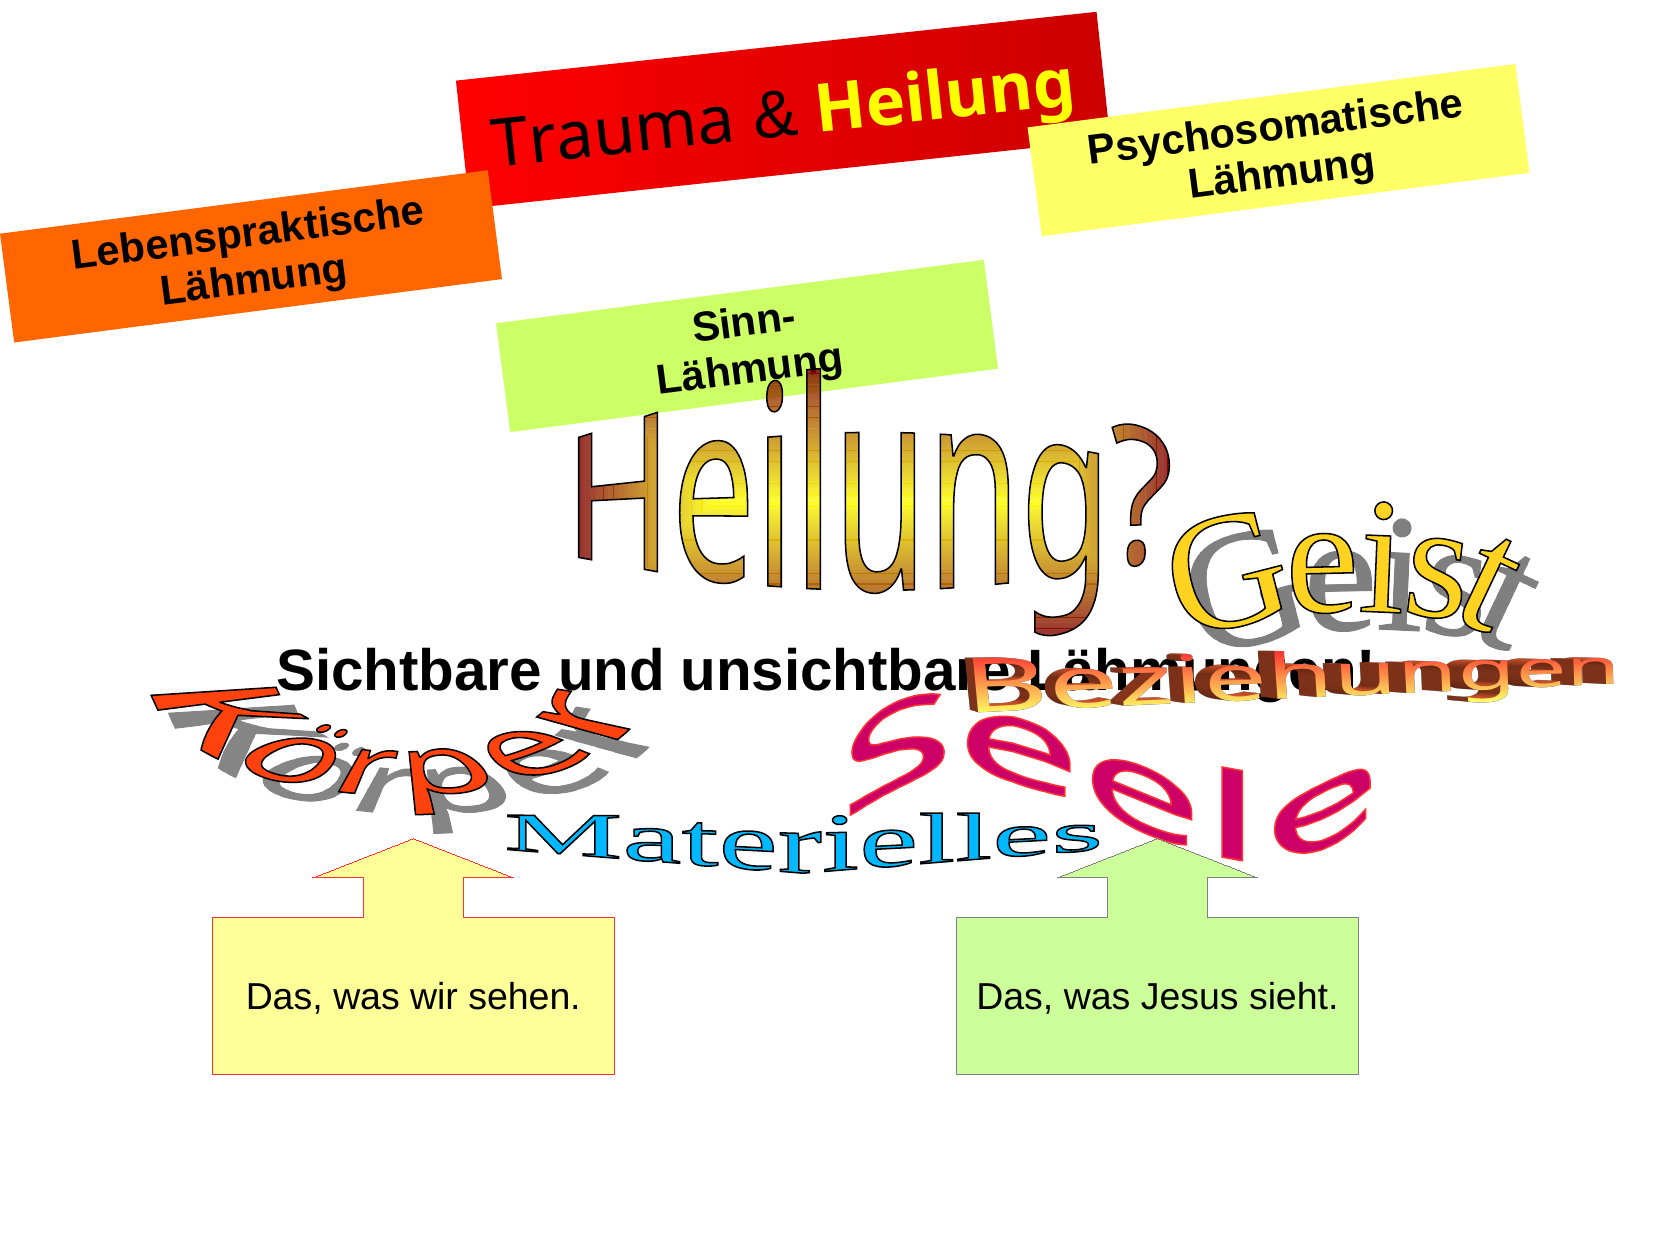

# Trauma & Heilung
Psychosomatische Lähmung
Lebenspraktische Lähmung
Sinn-
Lähmung
Heilung?
Körper
Geist
Sichtbare und unsichtbare Lähmungen!
Beziehungen
Seele
Materielles
Das, was wir sehen.
Das, was Jesus sieht.